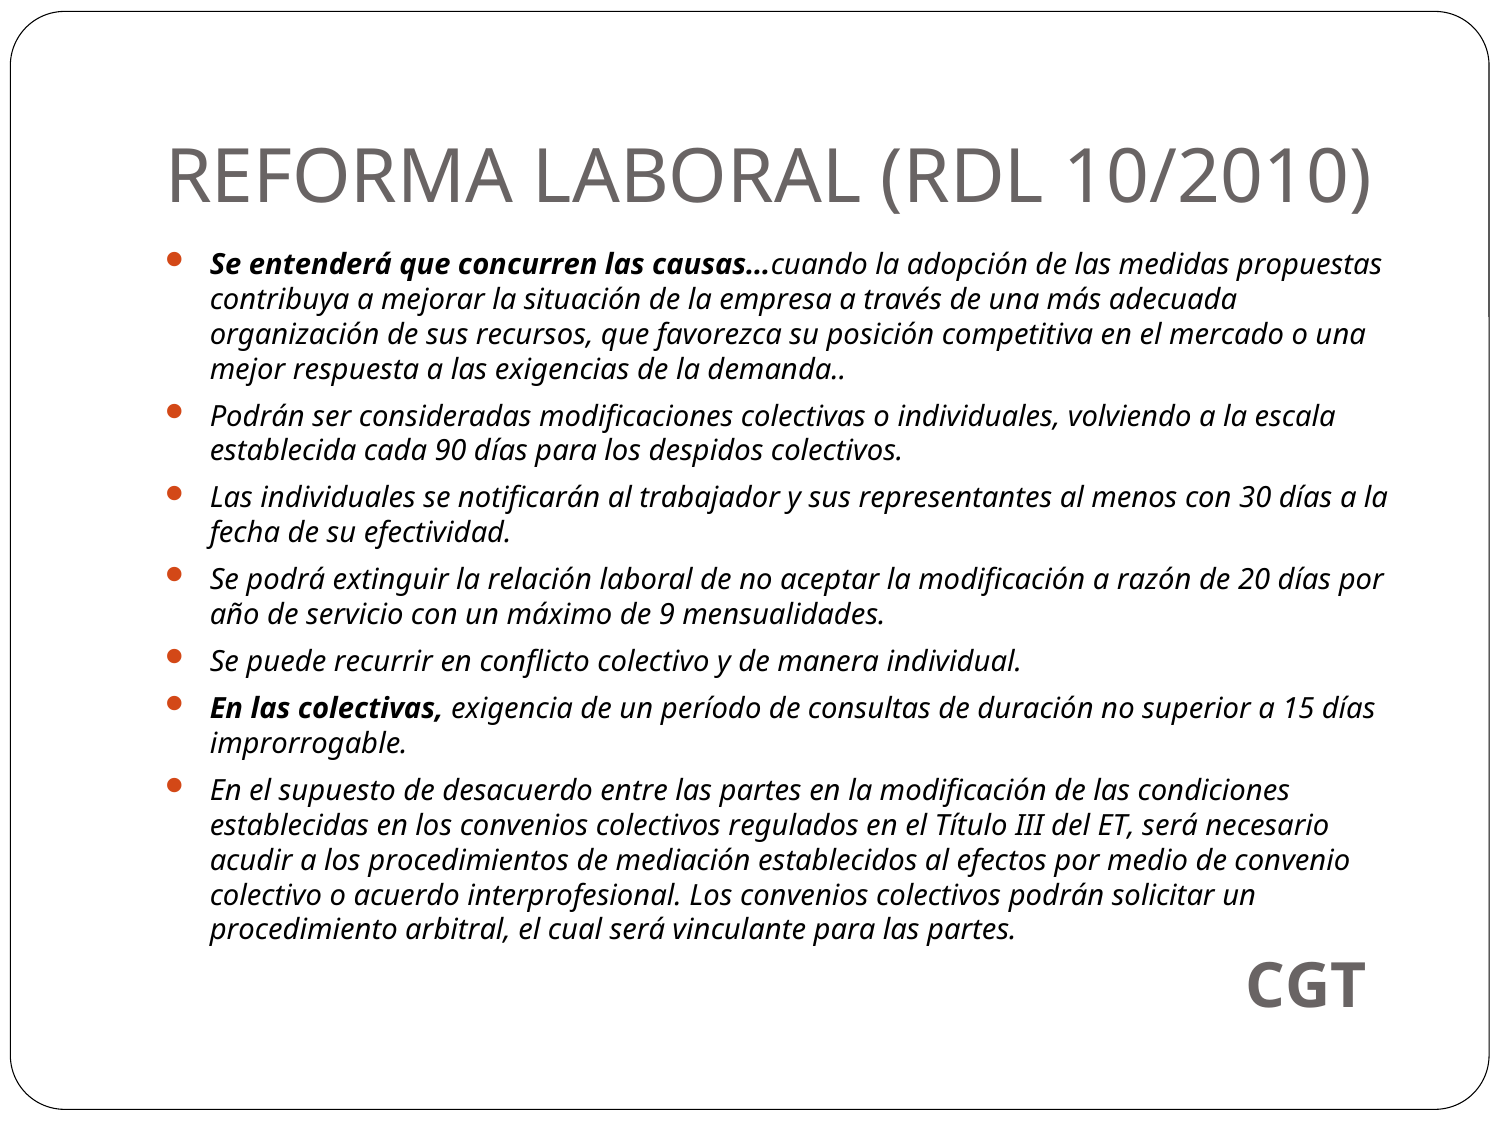

# REFORMA LABORAL (RDL 10/2010)
Se entenderá que concurren las causas…cuando la adopción de las medidas propuestas contribuya a mejorar la situación de la empresa a través de una más adecuada organización de sus recursos, que favorezca su posición competitiva en el mercado o una mejor respuesta a las exigencias de la demanda..
Podrán ser consideradas modificaciones colectivas o individuales, volviendo a la escala establecida cada 90 días para los despidos colectivos.
Las individuales se notificarán al trabajador y sus representantes al menos con 30 días a la fecha de su efectividad.
Se podrá extinguir la relación laboral de no aceptar la modificación a razón de 20 días por año de servicio con un máximo de 9 mensualidades.
Se puede recurrir en conflicto colectivo y de manera individual.
En las colectivas, exigencia de un período de consultas de duración no superior a 15 días improrrogable.
En el supuesto de desacuerdo entre las partes en la modificación de las condiciones establecidas en los convenios colectivos regulados en el Título III del ET, será necesario acudir a los procedimientos de mediación establecidos al efectos por medio de convenio colectivo o acuerdo interprofesional. Los convenios colectivos podrán solicitar un procedimiento arbitral, el cual será vinculante para las partes.
CGT